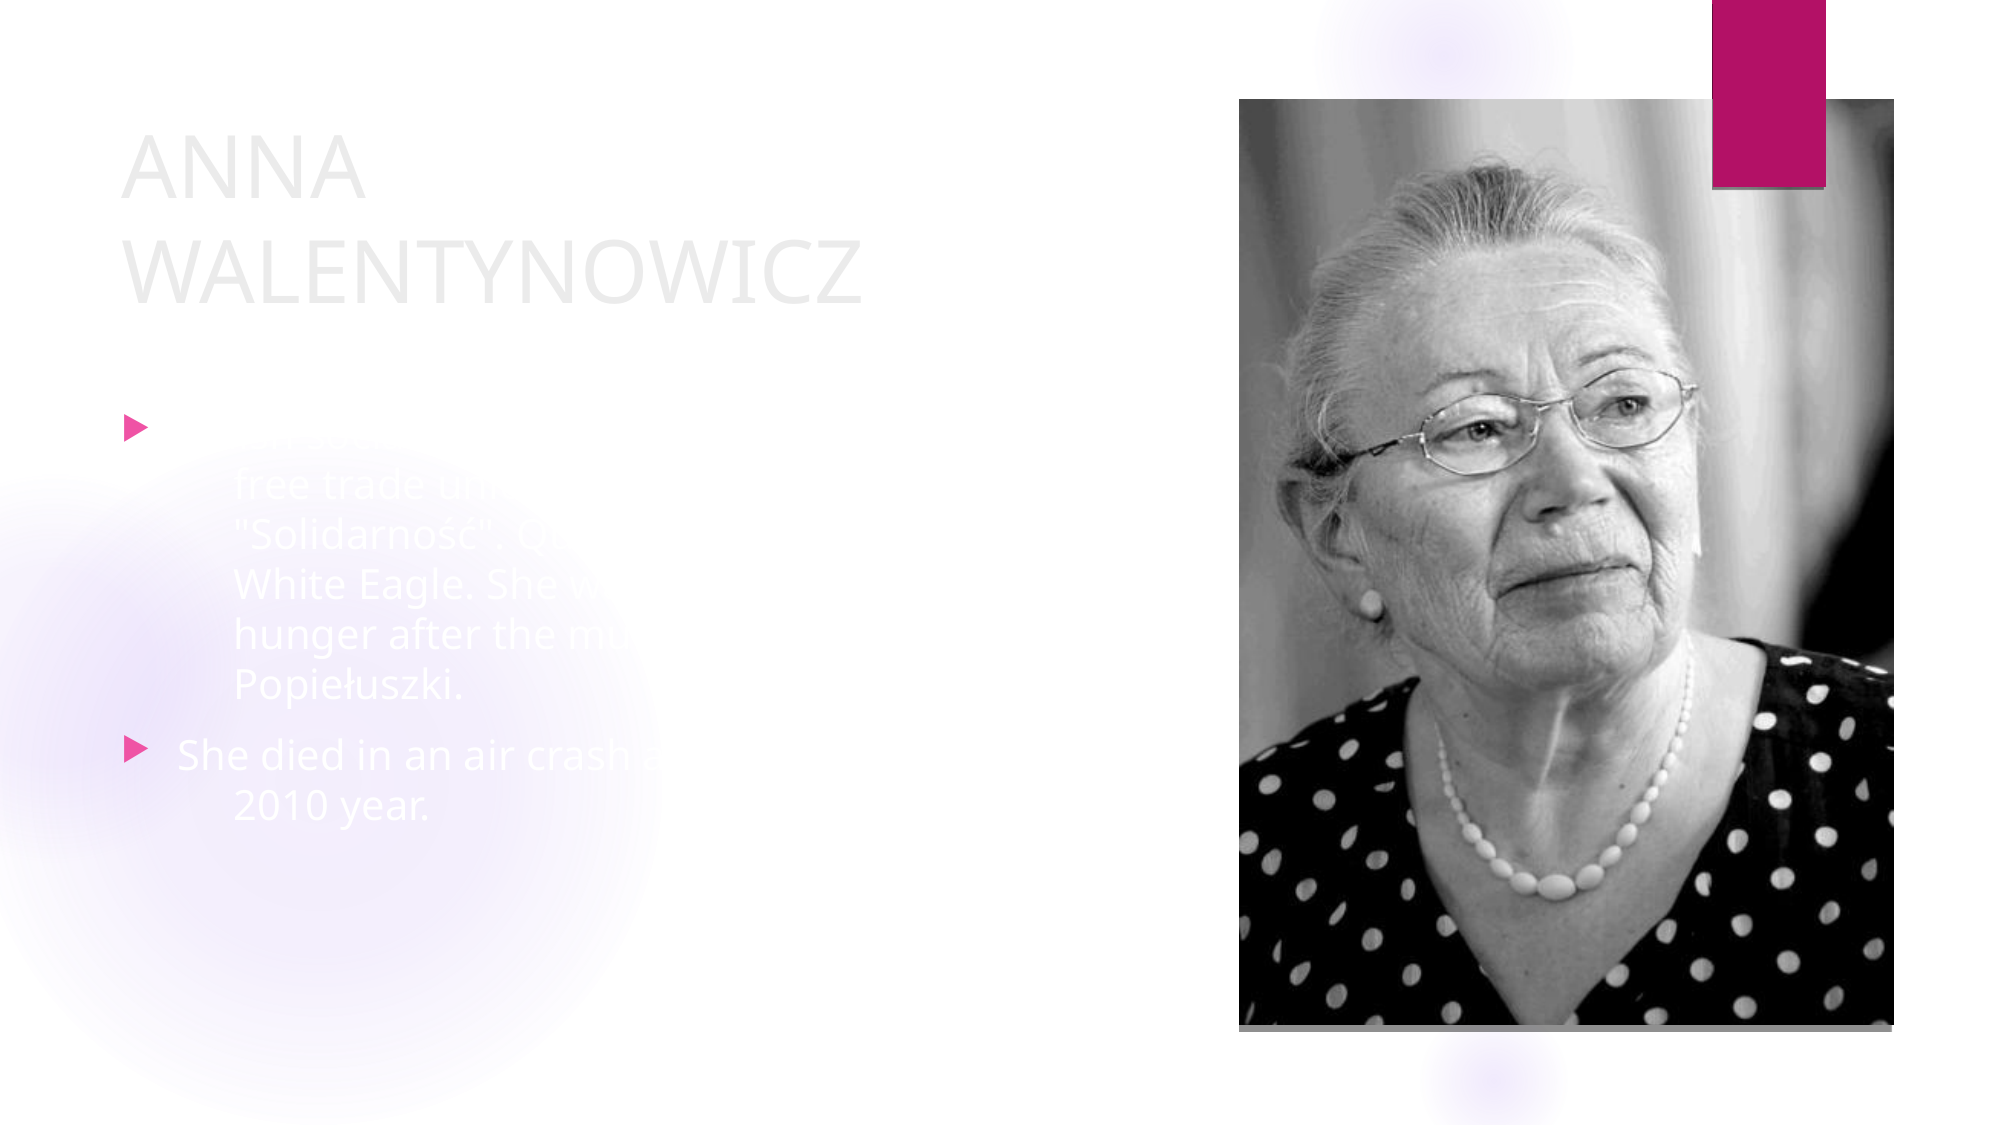

# ANNA WALENTYNOWICZ
Polish social activist, dissident in PRL, activist of free trade unions, co-founder of NSZZ "Solidarność". Queen of the Order of the White Eagle. She was a initiated protest hunger after the murder of KS. Jerzy Popiełuszki.
She died in an air crash at Smoleńsk on 10 April 2010 year.